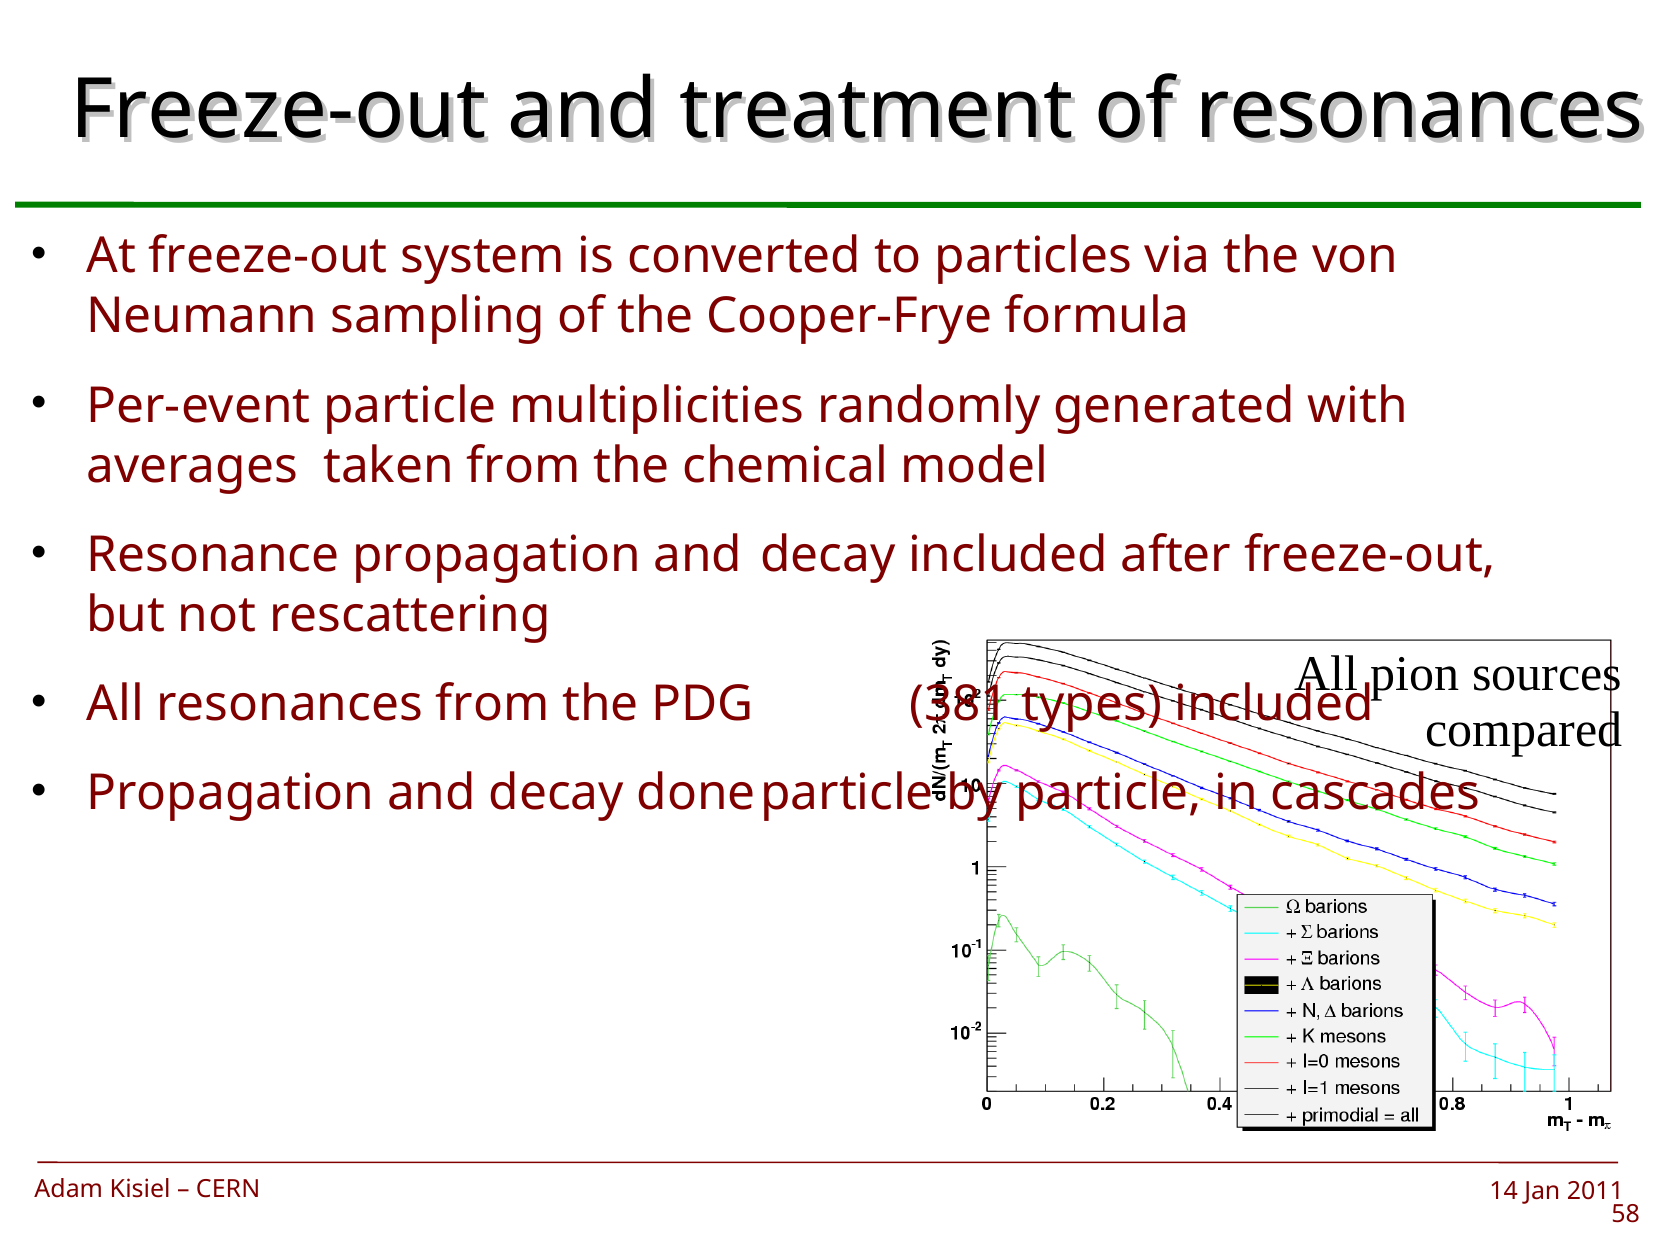

# Freeze-out and treatment of resonances
At freeze-out system is converted to particles via the von Neumann sampling of the Cooper-Frye formula
Per-event particle multiplicities randomly generated with averages taken from the chemical model
Resonance propagation and 										decay included after freeze-out, 								but not rescattering
All resonances from the PDG 							 (381 types) included
Propagation and decay done											particle by particle, in cascades
All pion sources
compared